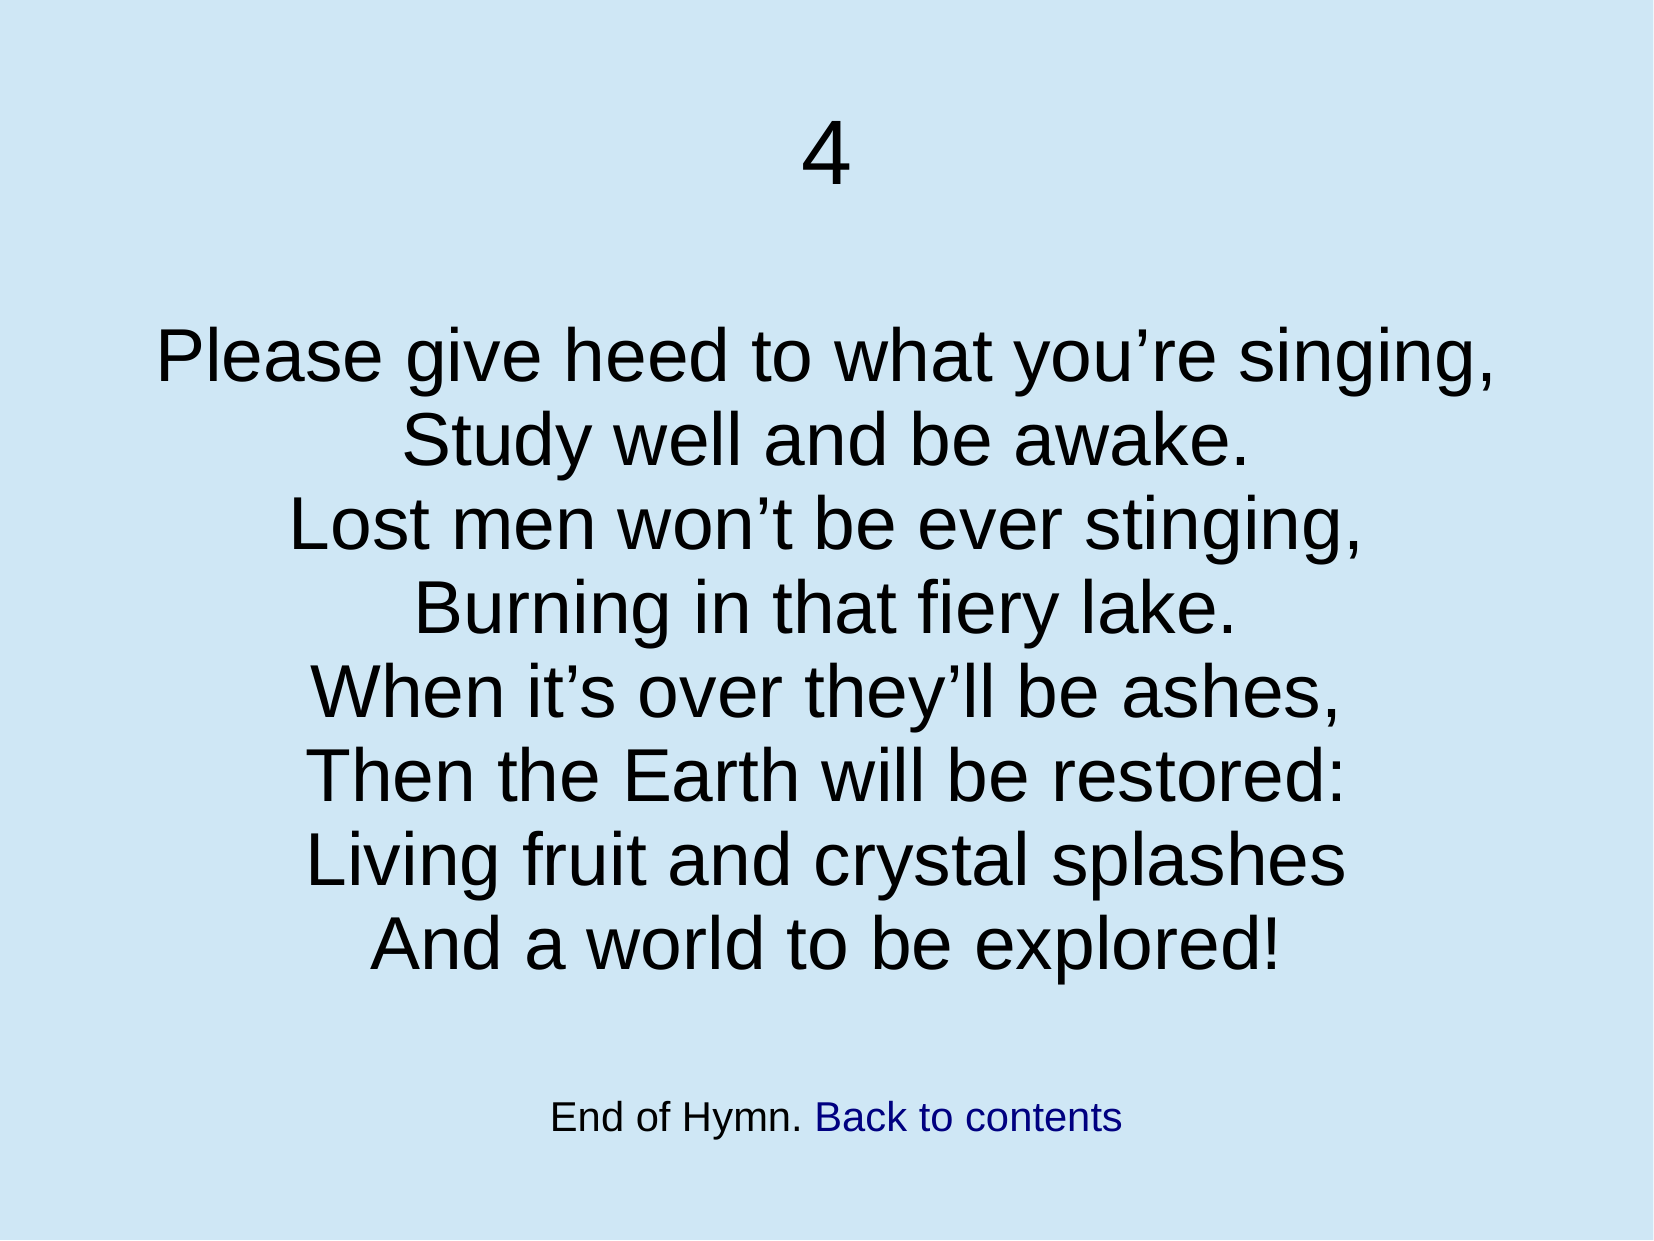

# 4
Please give heed to what you’re singing,
Study well and be awake.
Lost men won’t be ever stinging,
Burning in that fiery lake.
When it’s over they’ll be ashes,
Then the Earth will be restored:
Living fruit and crystal splashes
And a world to be explored!
 End of Hymn. Back to contents